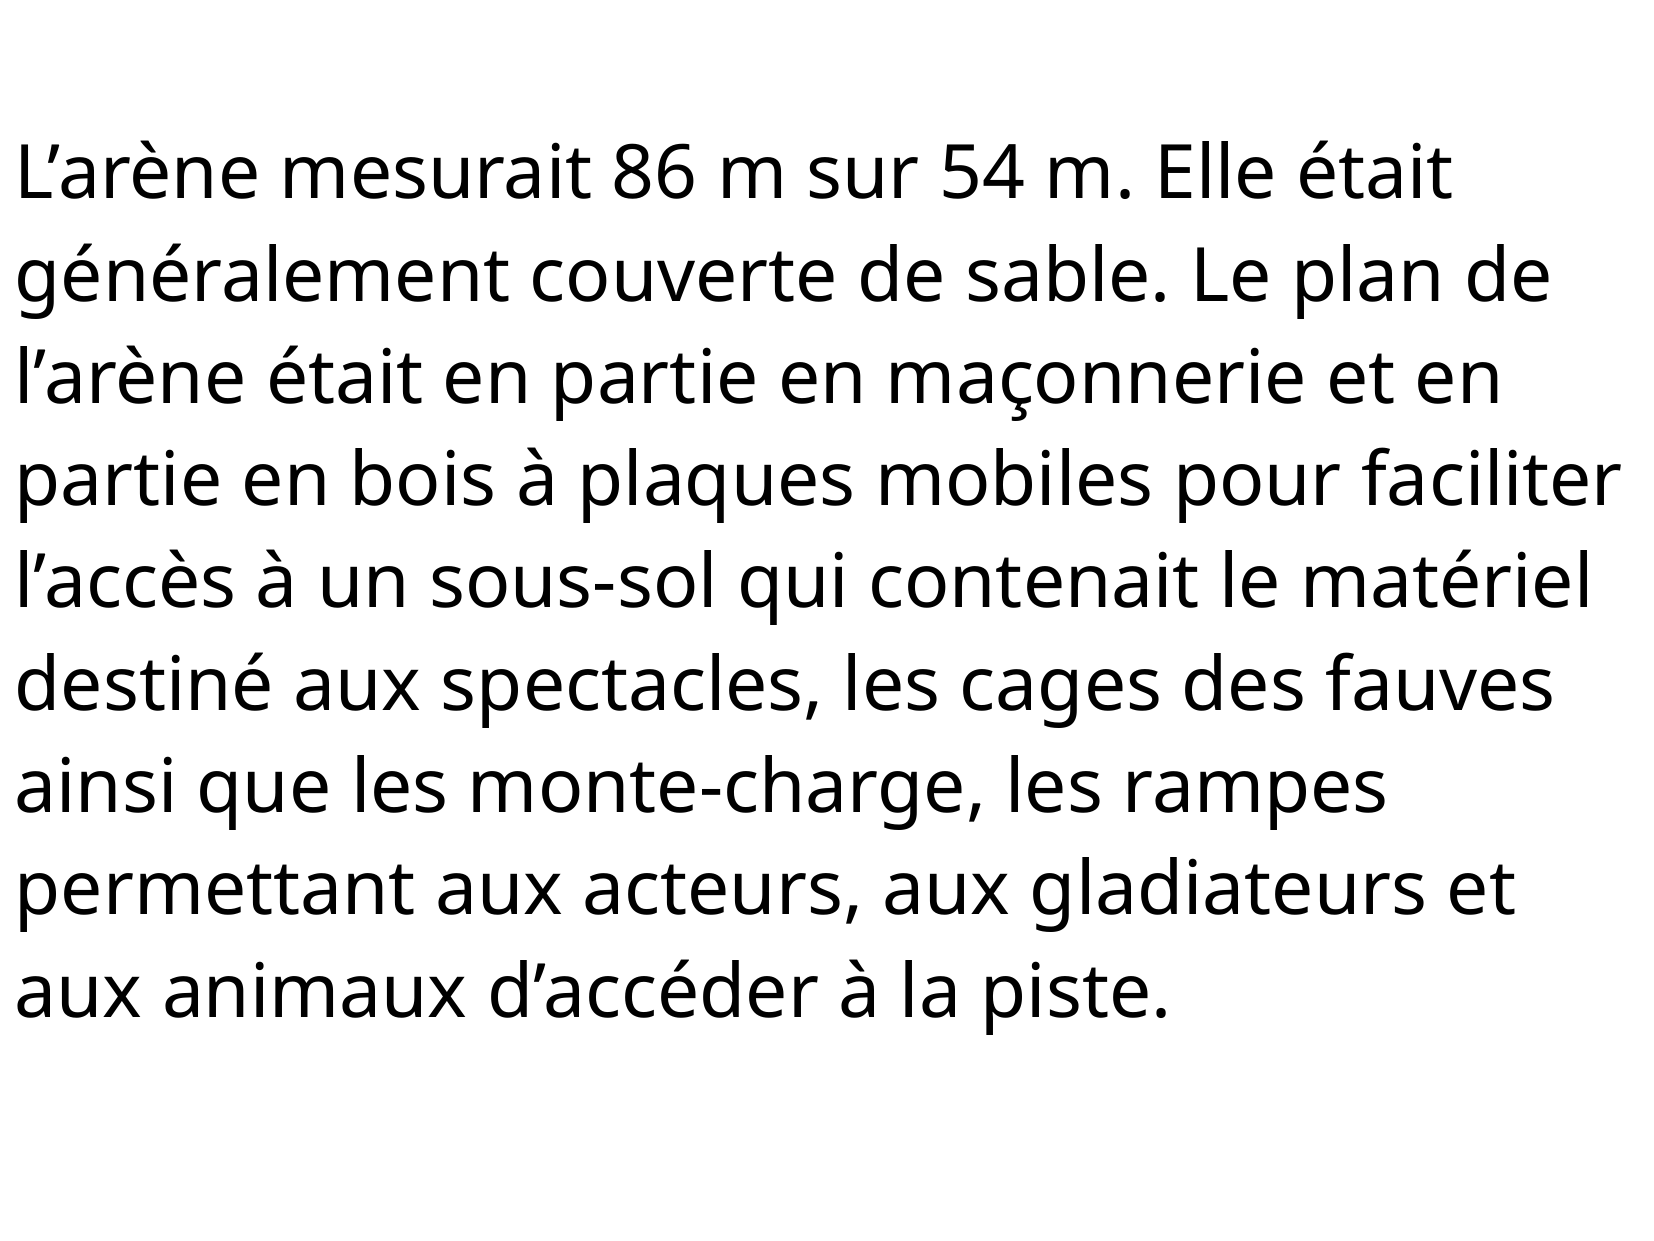

L’arène mesurait 86 m sur 54 m. Elle était généralement couverte de sable. Le plan de l’arène était en partie en maçonnerie et en partie en bois à plaques mobiles pour faciliter l’accès à un sous-sol qui contenait le matériel destiné aux spectacles, les cages des fauves ainsi que les monte-charge, les rampes permettant aux acteurs, aux gladiateurs et aux animaux d’accéder à la piste.